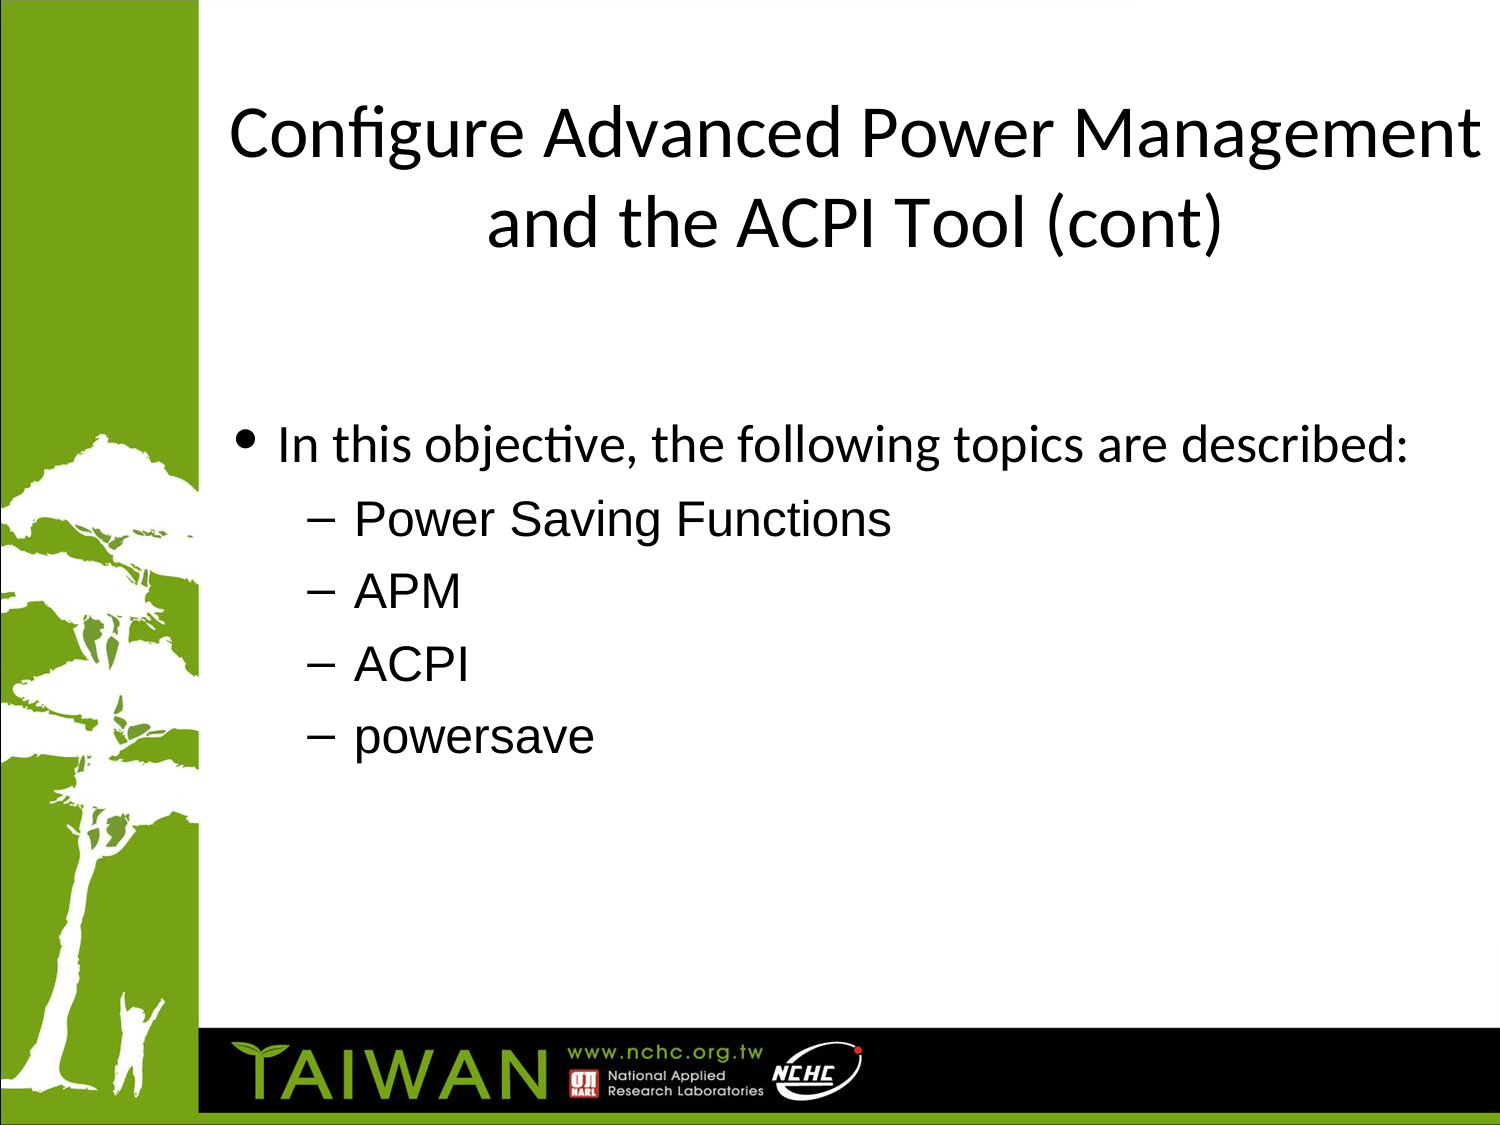

# Configure Advanced Power Management and the ACPI Tool (cont)
In this objective, the following topics are described:
Power Saving Functions
APM
ACPI
powersave
Getting Started with Linux: Novell’s Guide to CompTIA’s Linux+ (Course 3060)
12